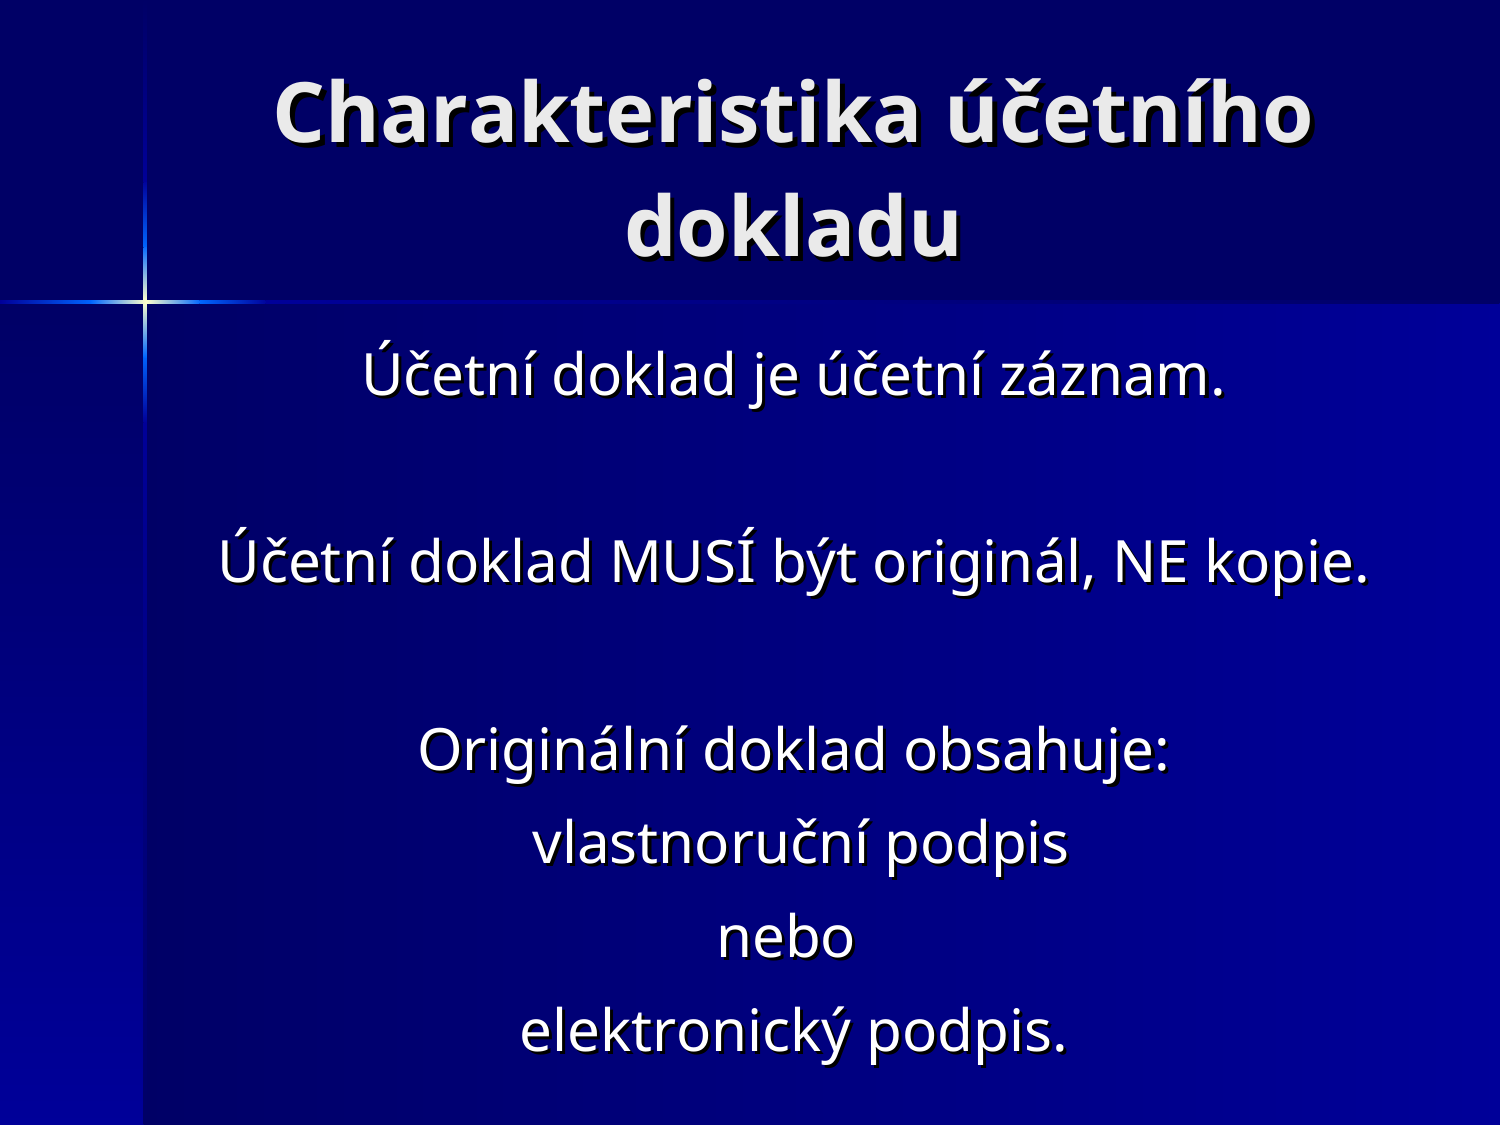

# Charakteristika účetního dokladu
Účetní doklad je účetní záznam.
Účetní doklad MUSÍ být originál, NE kopie.
Originální doklad obsahuje:
 vlastnoruční podpis
nebo
elektronický podpis.